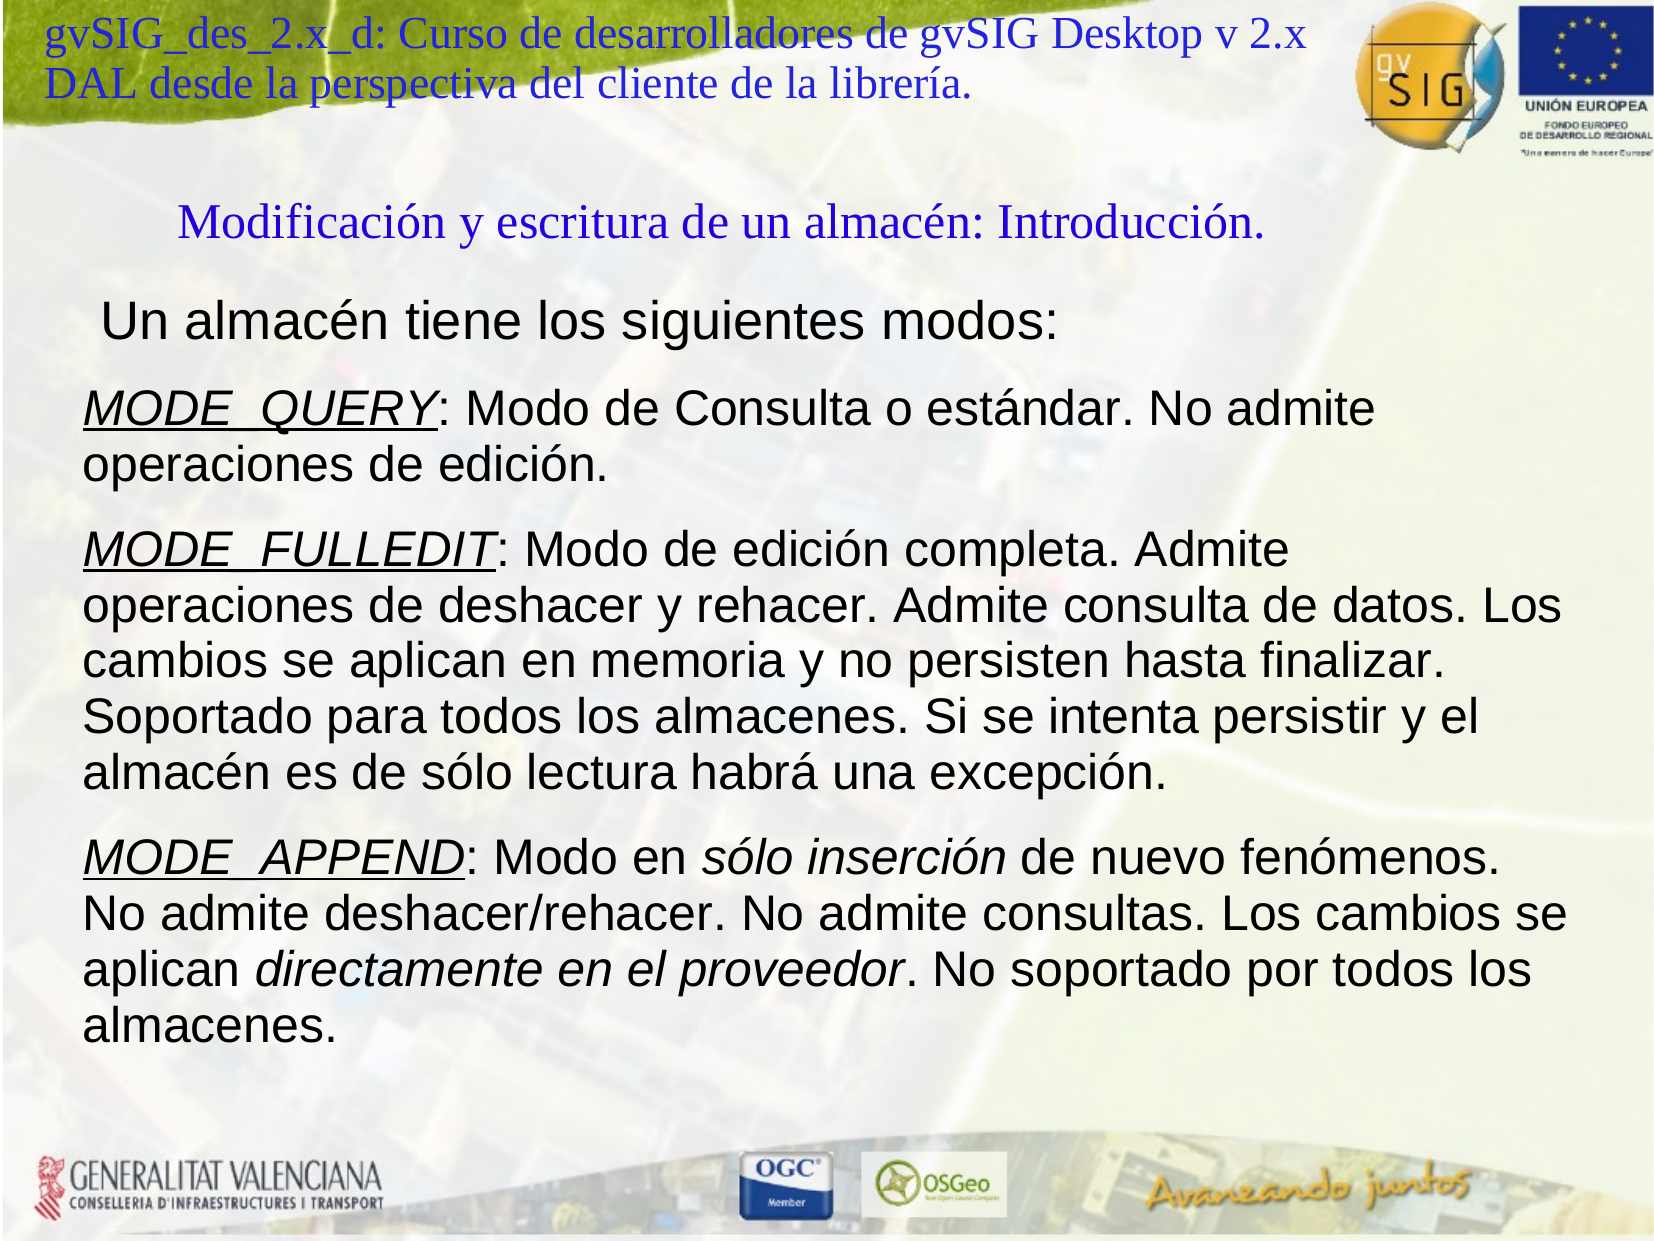

# Modificación y escritura de un almacén: Introducción.
Un almacén tiene los siguientes modos:
MODE_QUERY: Modo de Consulta o estándar. No admite operaciones de edición.
MODE_FULLEDIT: Modo de edición completa. Admite operaciones de deshacer y rehacer. Admite consulta de datos. Los cambios se aplican en memoria y no persisten hasta finalizar. Soportado para todos los almacenes. Si se intenta persistir y el almacén es de sólo lectura habrá una excepción.
MODE_APPEND: Modo en sólo inserción de nuevo fenómenos. No admite deshacer/rehacer. No admite consultas. Los cambios se aplican directamente en el proveedor. No soportado por todos los almacenes.